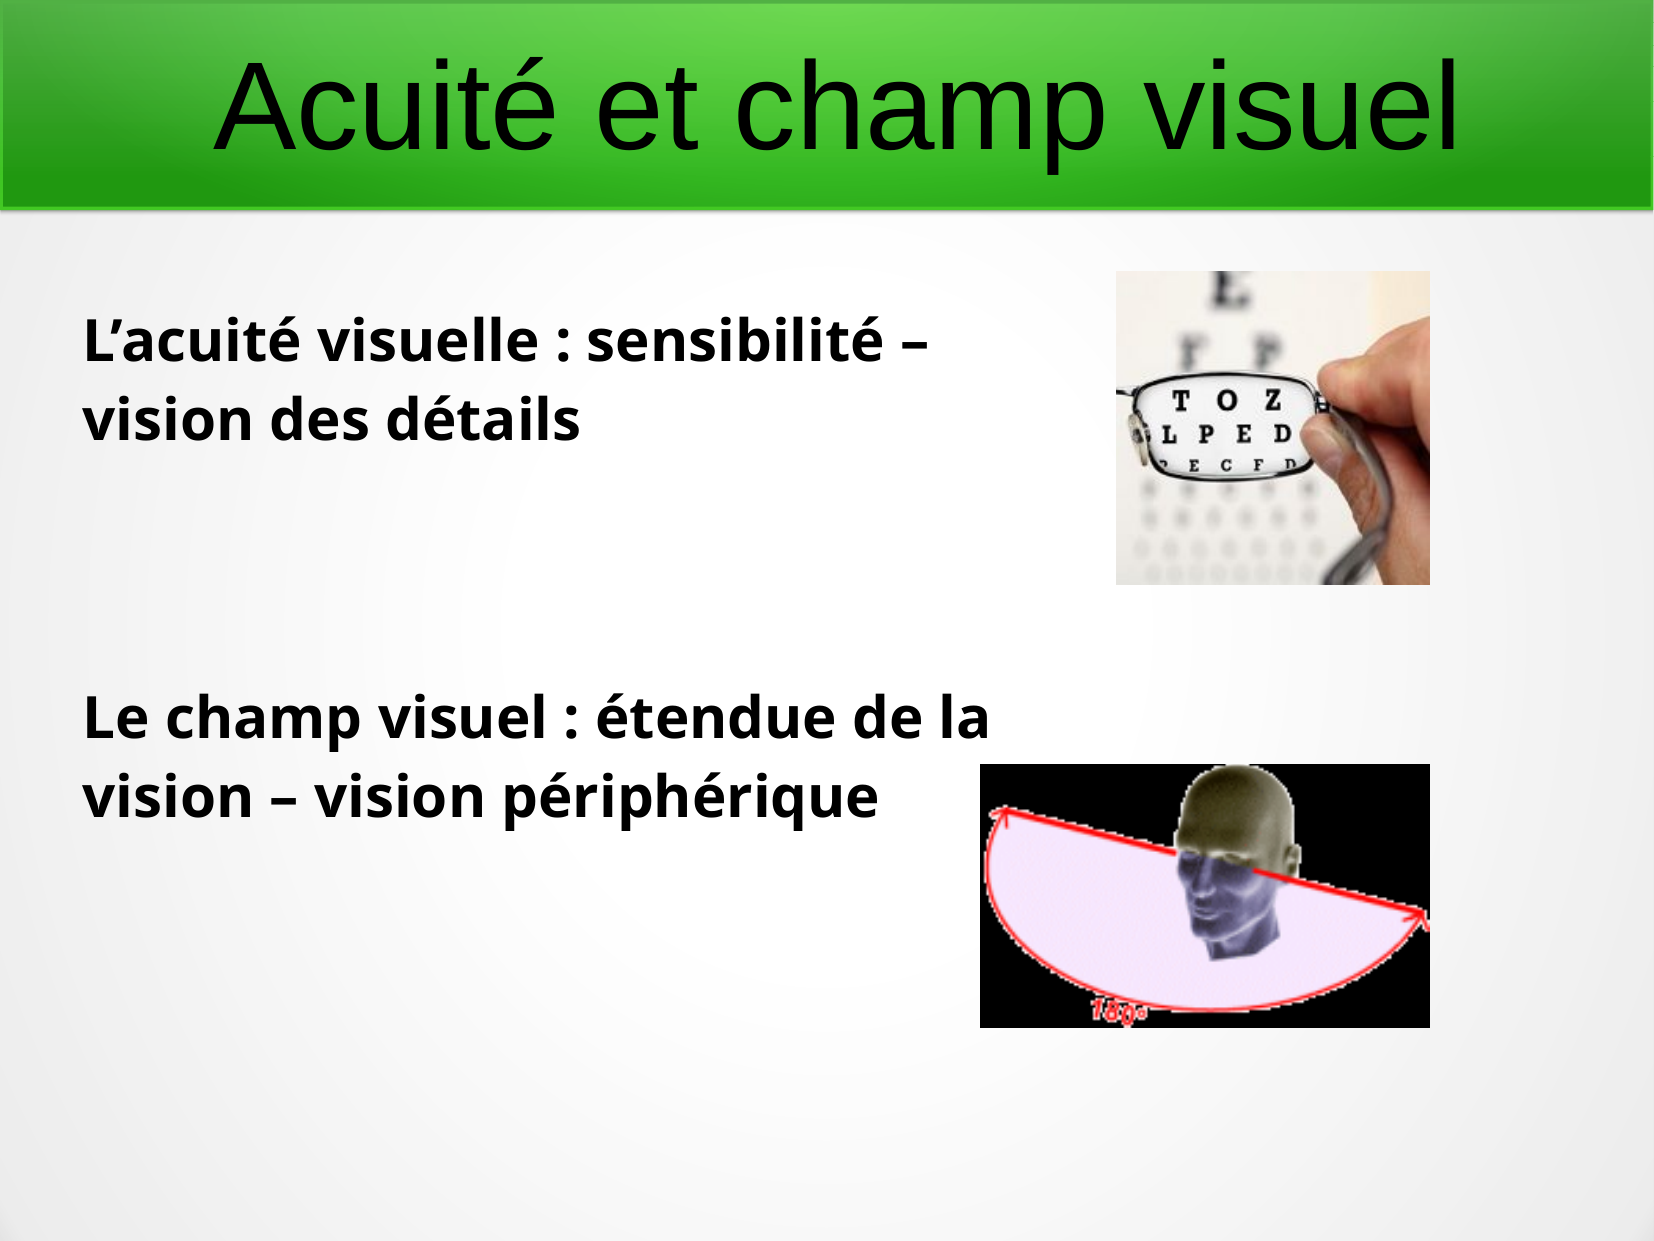

# Acuité et champ visuel
L’acuité visuelle : sensibilité – vision des détails
Le champ visuel : étendue de la vision – vision périphérique